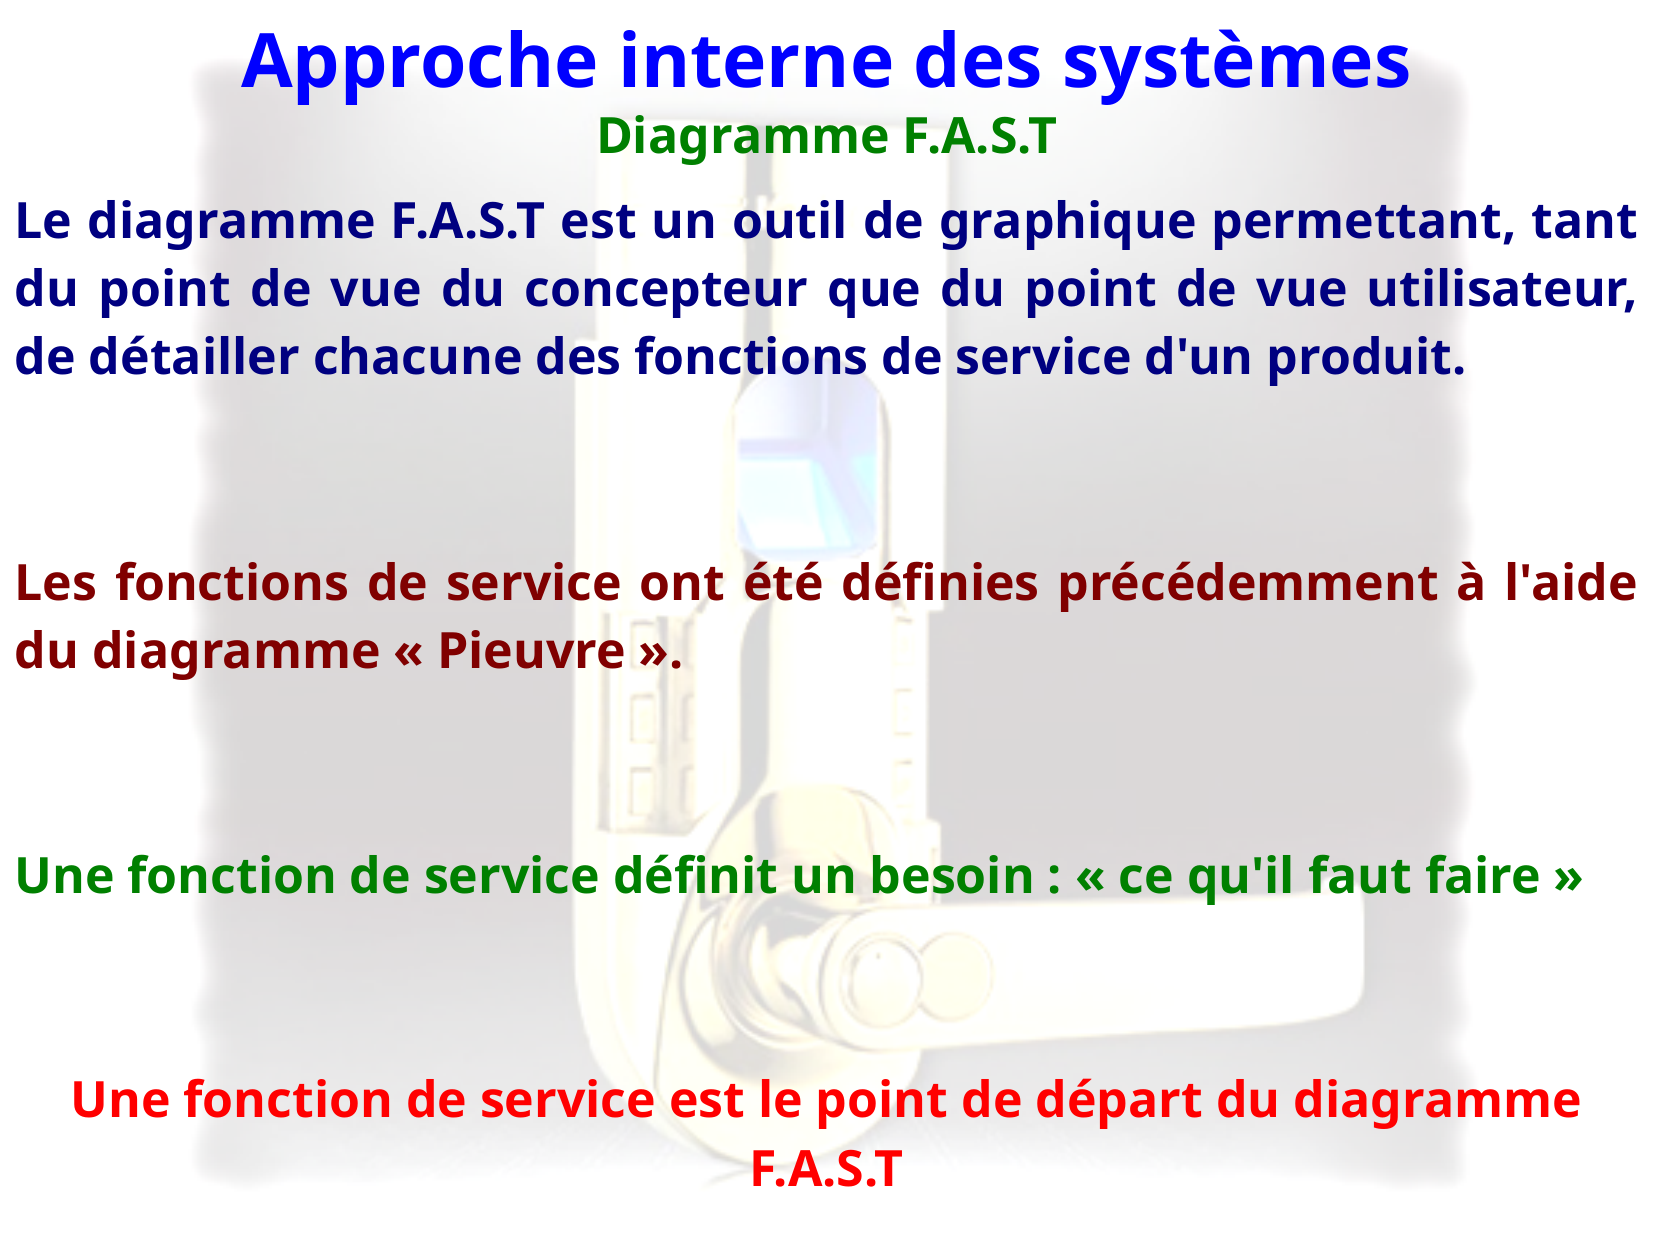

Diagramme F.A.S.T
Le diagramme F.A.S.T est un outil de graphique permettant, tant du point de vue du concepteur que du point de vue utilisateur, de détailler chacune des fonctions de service d'un produit.
Les fonctions de service ont été définies précédemment à l'aide du diagramme « Pieuvre ».
Une fonction de service définit un besoin : « ce qu'il faut faire »
Une fonction de service est le point de départ du diagramme F.A.S.T